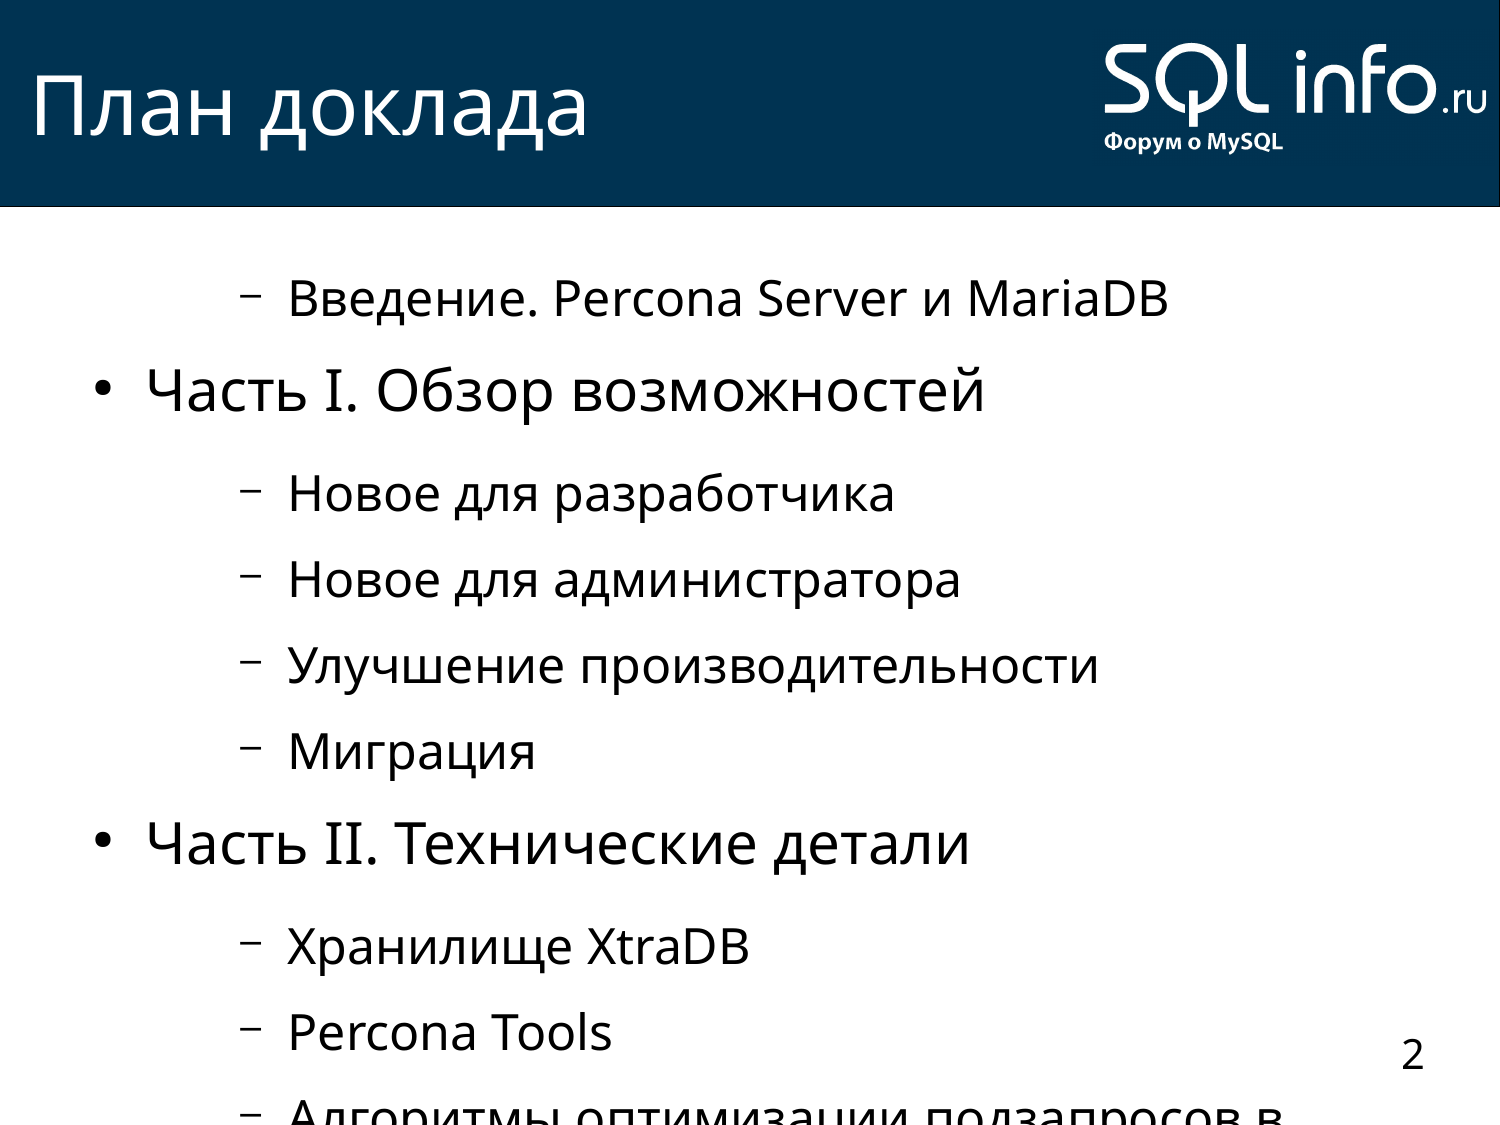

# План доклада
Введение. Percona Server и MariaDB
Часть I. Обзор возможностей
Новое для разработчика
Новое для администратора
Улучшение производительности
Миграция
Часть II. Технические детали
Хранилище XtraDB
Percona Tools
Алгоритмы оптимизации подзапросов в MariaDB
2